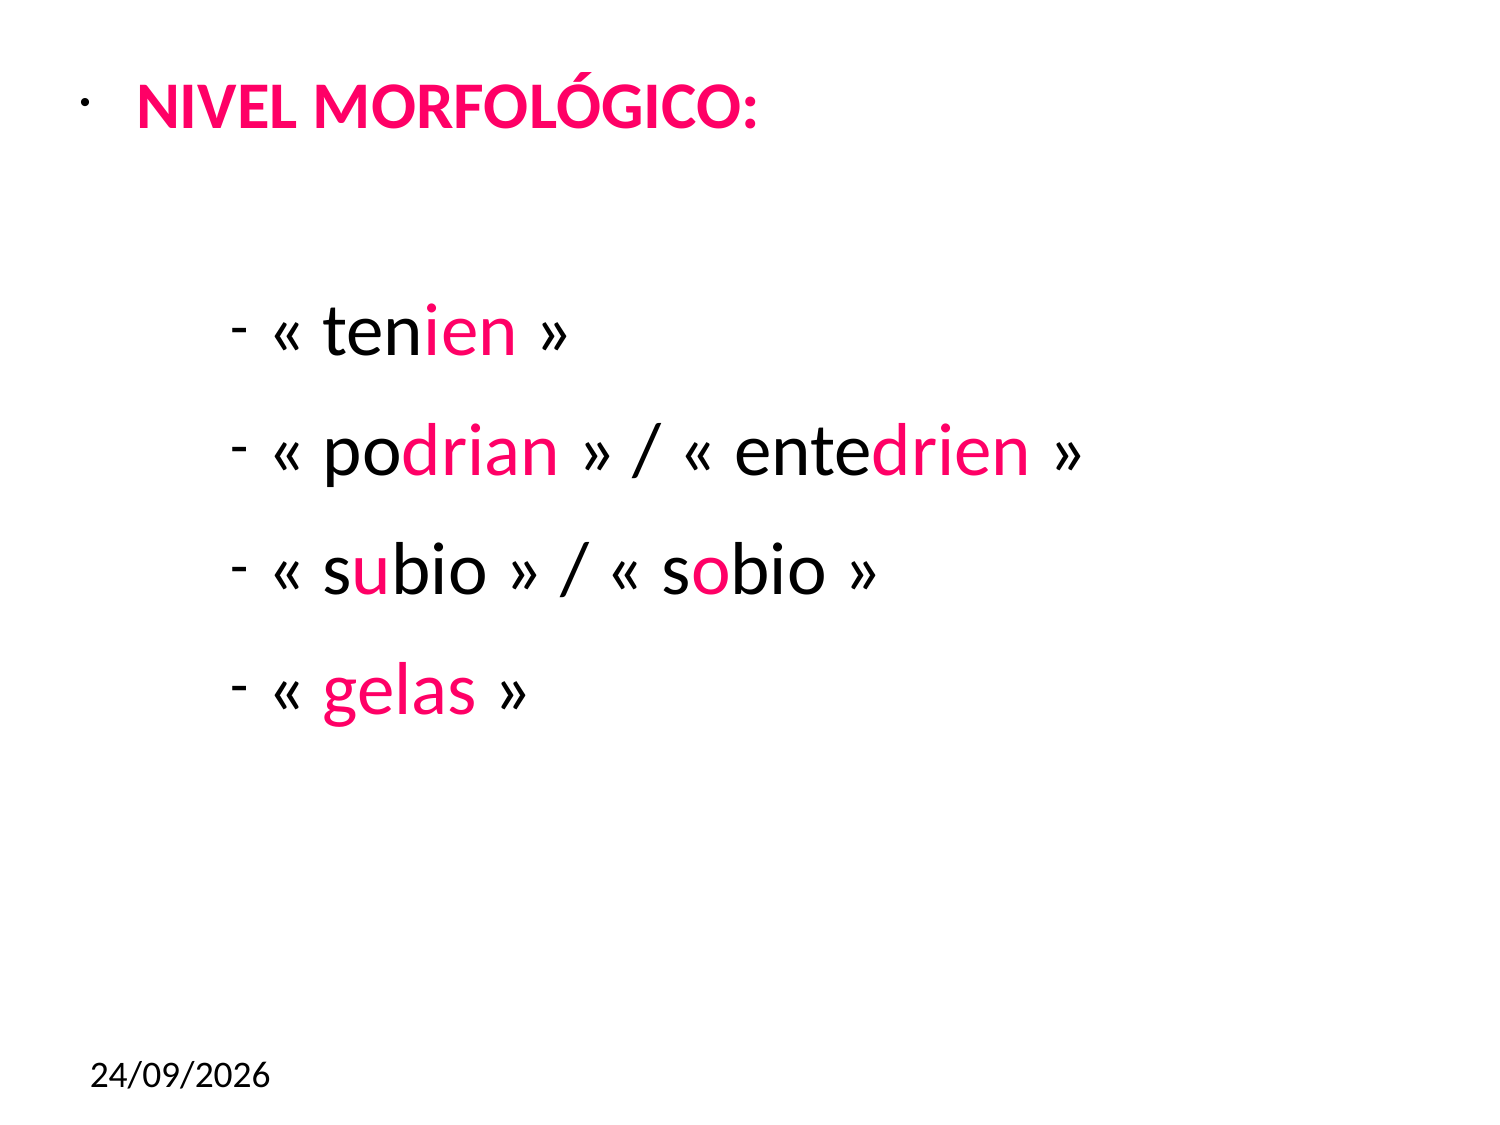

#
NIVEL MORFOLÓGICO:
« tenien »
« podrian » / « entedrien »
« subio » / « sobio »
« gelas »
14 de avril de 2011